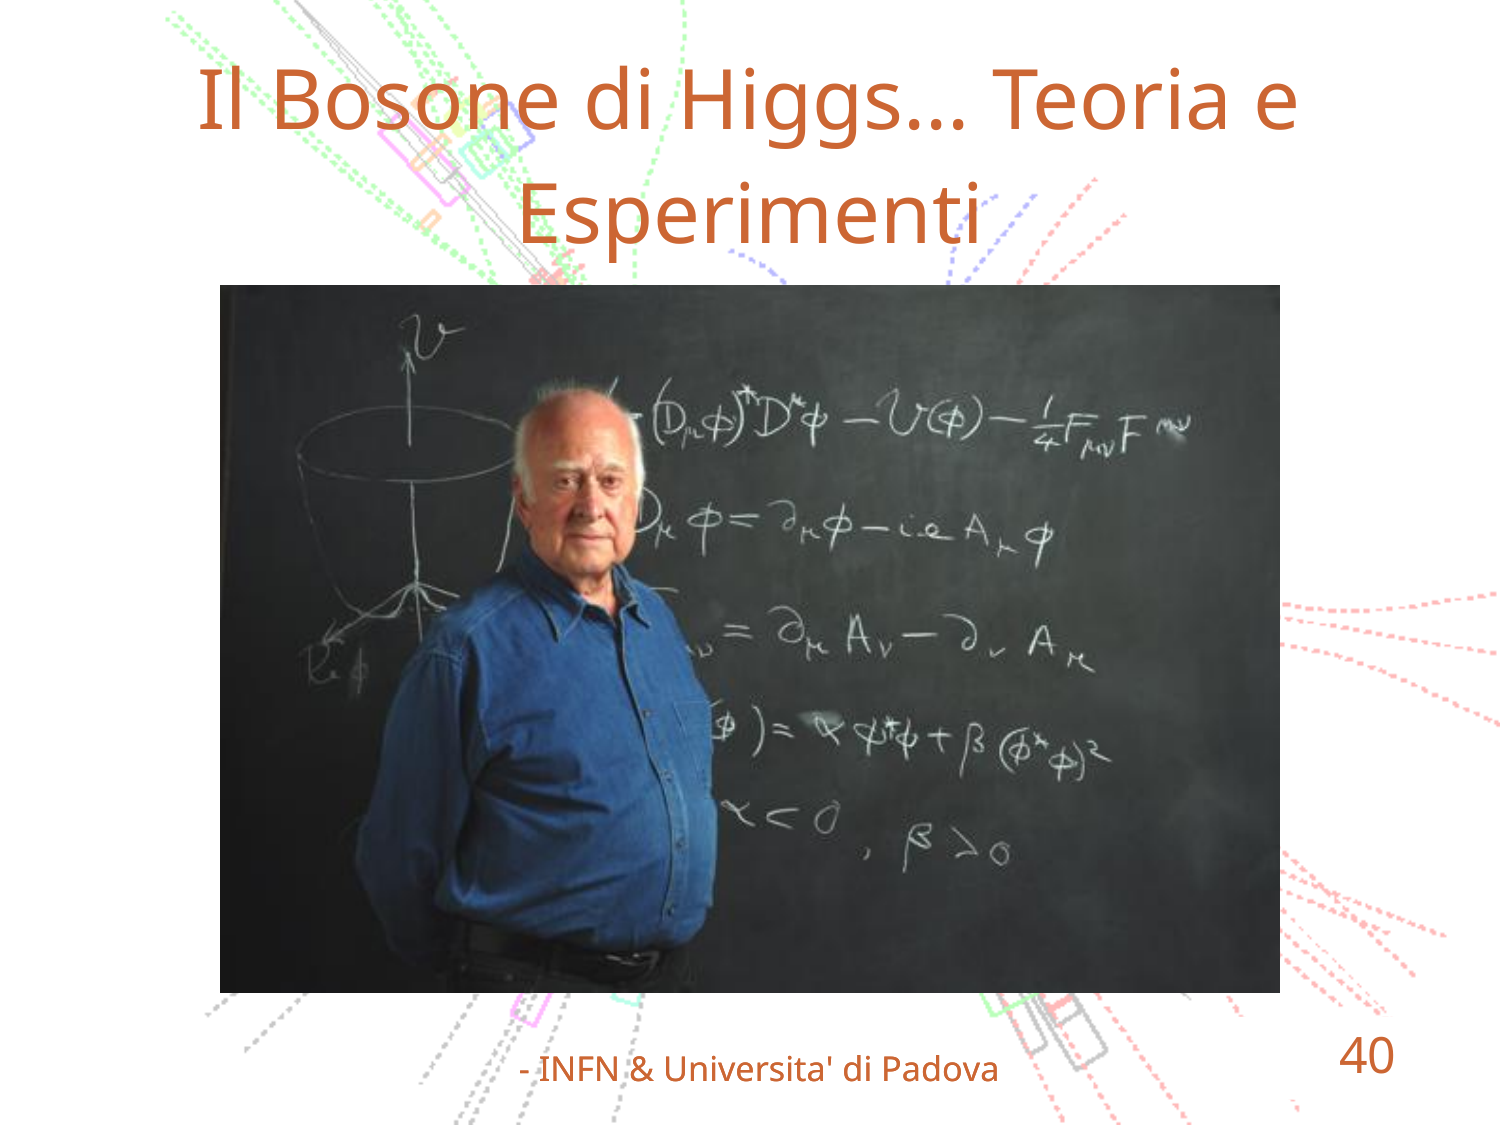

# Il Bosone di Higgs... Teoria e Esperimenti